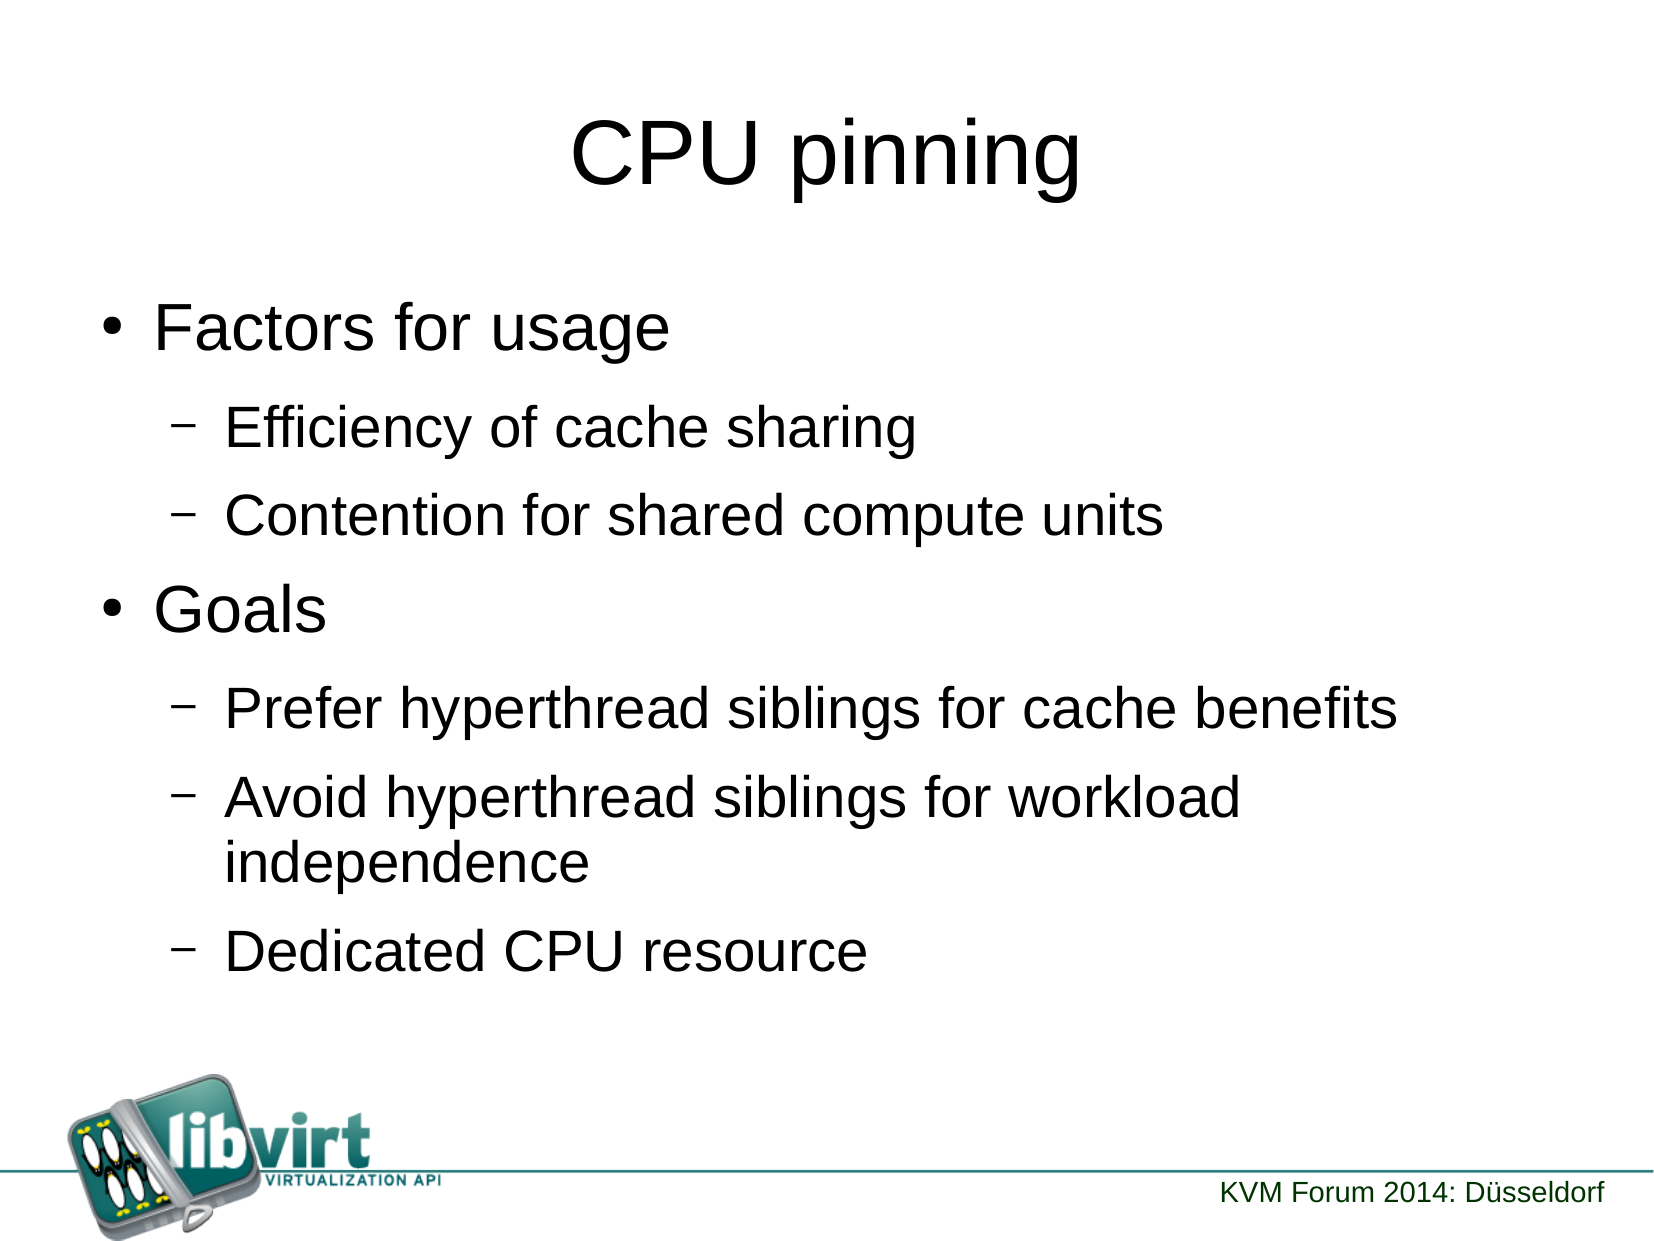

# CPU pinning
Factors for usage
Efficiency of cache sharing
Contention for shared compute units
Goals
Prefer hyperthread siblings for cache benefits
Avoid hyperthread siblings for workload independence
Dedicated CPU resource